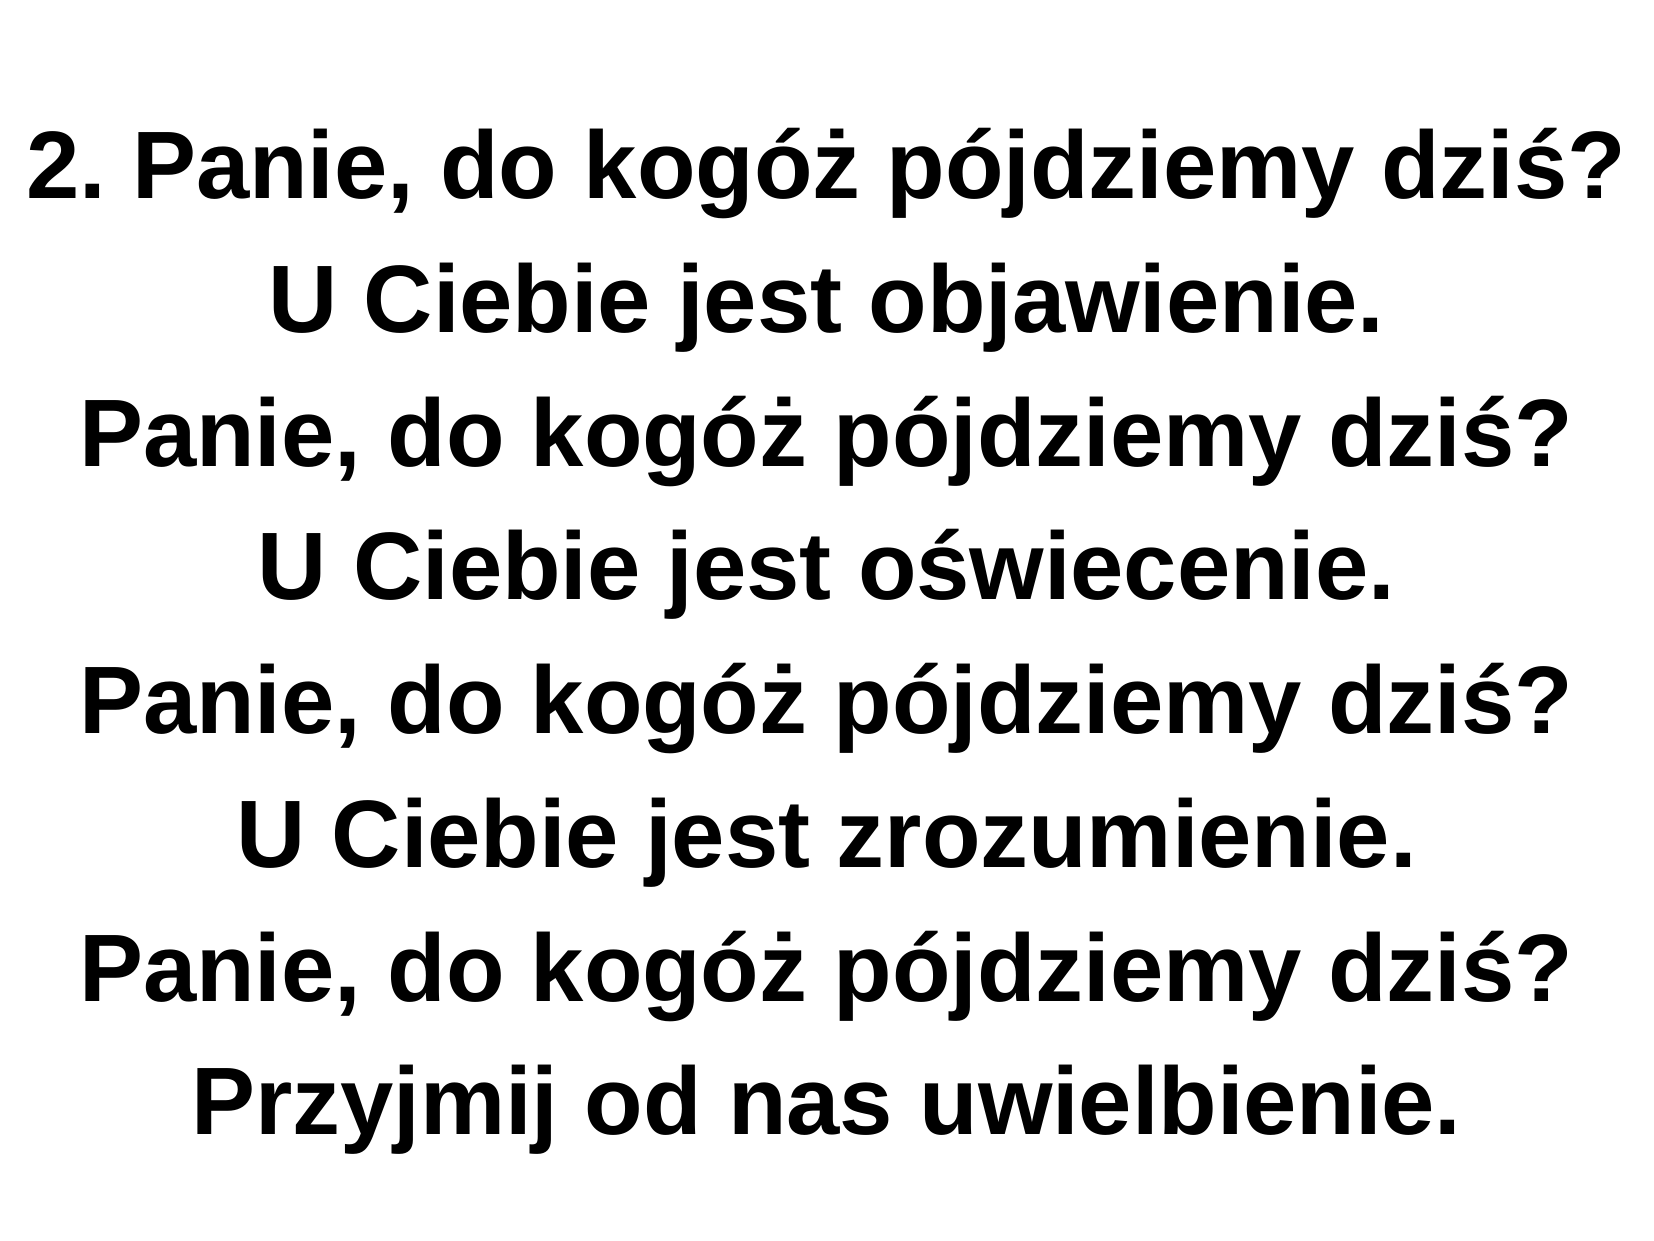

# 2. Panie, do kogóż pójdziemy dziś?
U Ciebie jest objawienie.
Panie, do kogóż pójdziemy dziś?
U Ciebie jest oświecenie.
Panie, do kogóż pójdziemy dziś?
U Ciebie jest zrozumienie.
Panie, do kogóż pójdziemy dziś?
Przyjmij od nas uwielbienie.